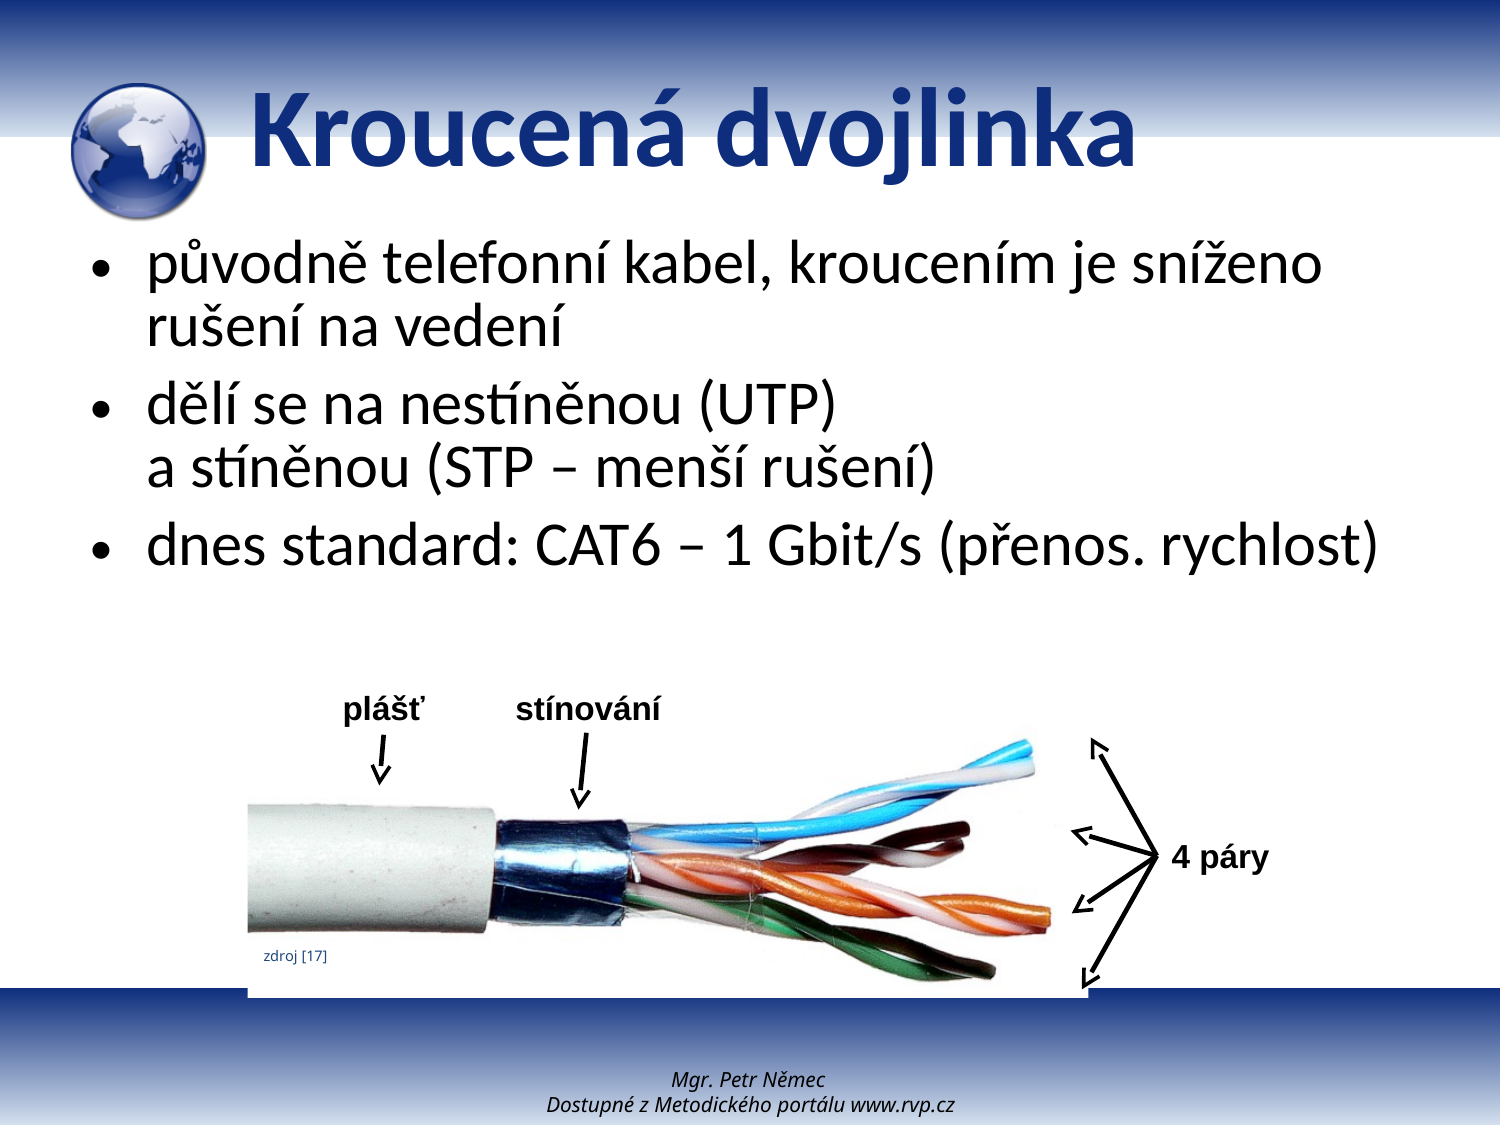

# Kroucená dvojlinka
původně telefonní kabel, kroucením je sníženo rušení na vedení
dělí se na nestíněnou (UTP)
a stíněnou (STP – menší rušení)
dnes standard: CAT6 – 1 Gbit/s (přenos. rychlost)
plášť
stínování
4 páry
zdroj [17]